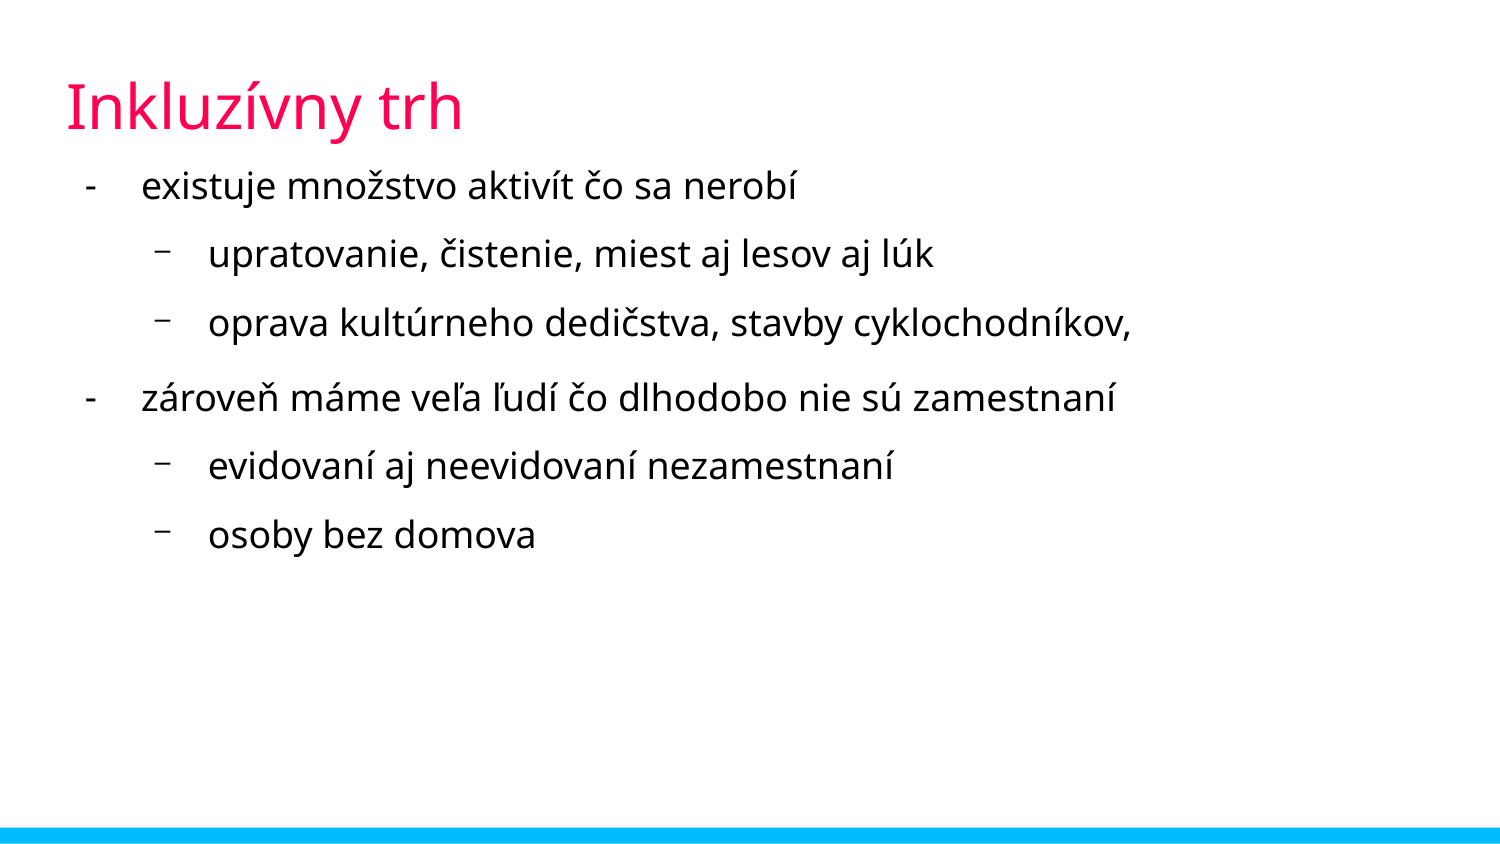

# Inkluzívny trh
existuje množstvo aktivít čo sa nerobí
upratovanie, čistenie, miest aj lesov aj lúk
oprava kultúrneho dedičstva, stavby cyklochodníkov,
zároveň máme veľa ľudí čo dlhodobo nie sú zamestnaní
evidovaní aj neevidovaní nezamestnaní
osoby bez domova